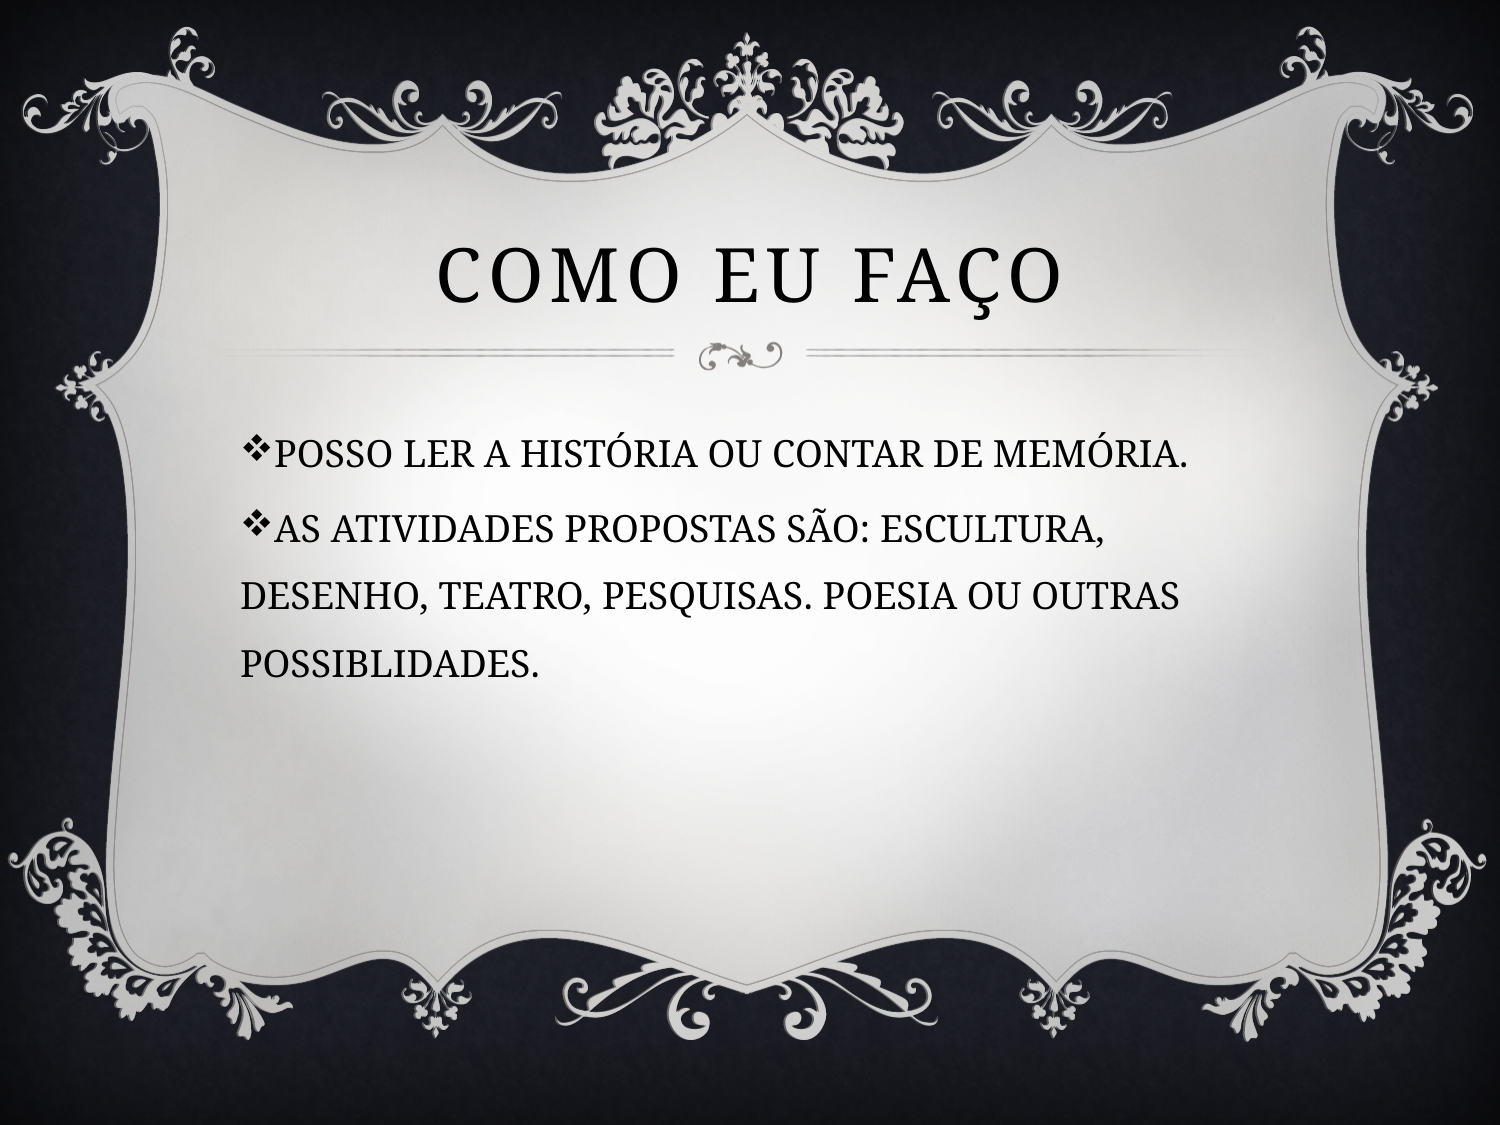

# COMO EU FAÇO
POSSO LER A HISTÓRIA OU CONTAR DE MEMÓRIA.
AS ATIVIDADES PROPOSTAS SÃO: ESCULTURA, DESENHO, TEATRO, PESQUISAS. POESIA OU OUTRAS POSSIBLIDADES.